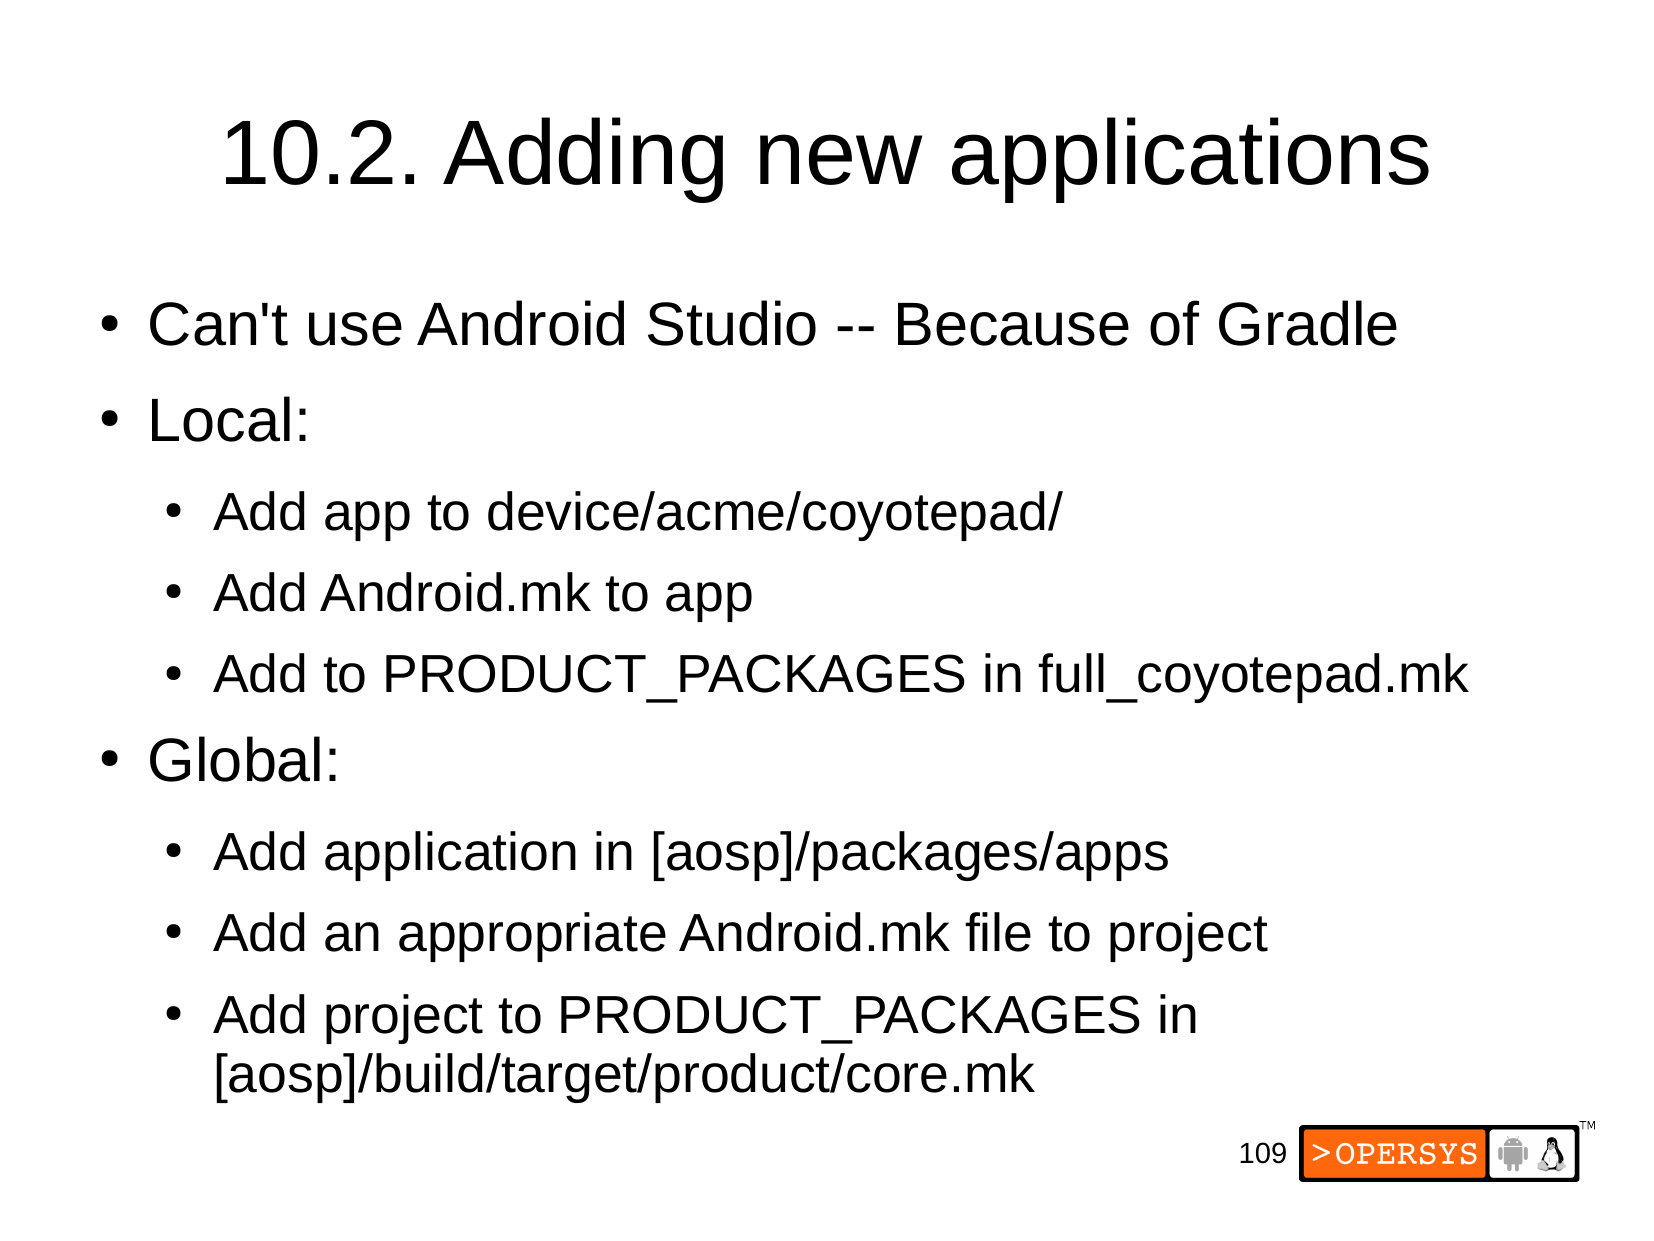

# 10.2. Adding new applications
Can't use Android Studio -- Because of Gradle
Local:
Add app to device/acme/coyotepad/
Add Android.mk to app
Add to PRODUCT_PACKAGES in full_coyotepad.mk
Global:
Add application in [aosp]/packages/apps
Add an appropriate Android.mk file to project
Add project to PRODUCT_PACKAGES in [aosp]/build/target/product/core.mk